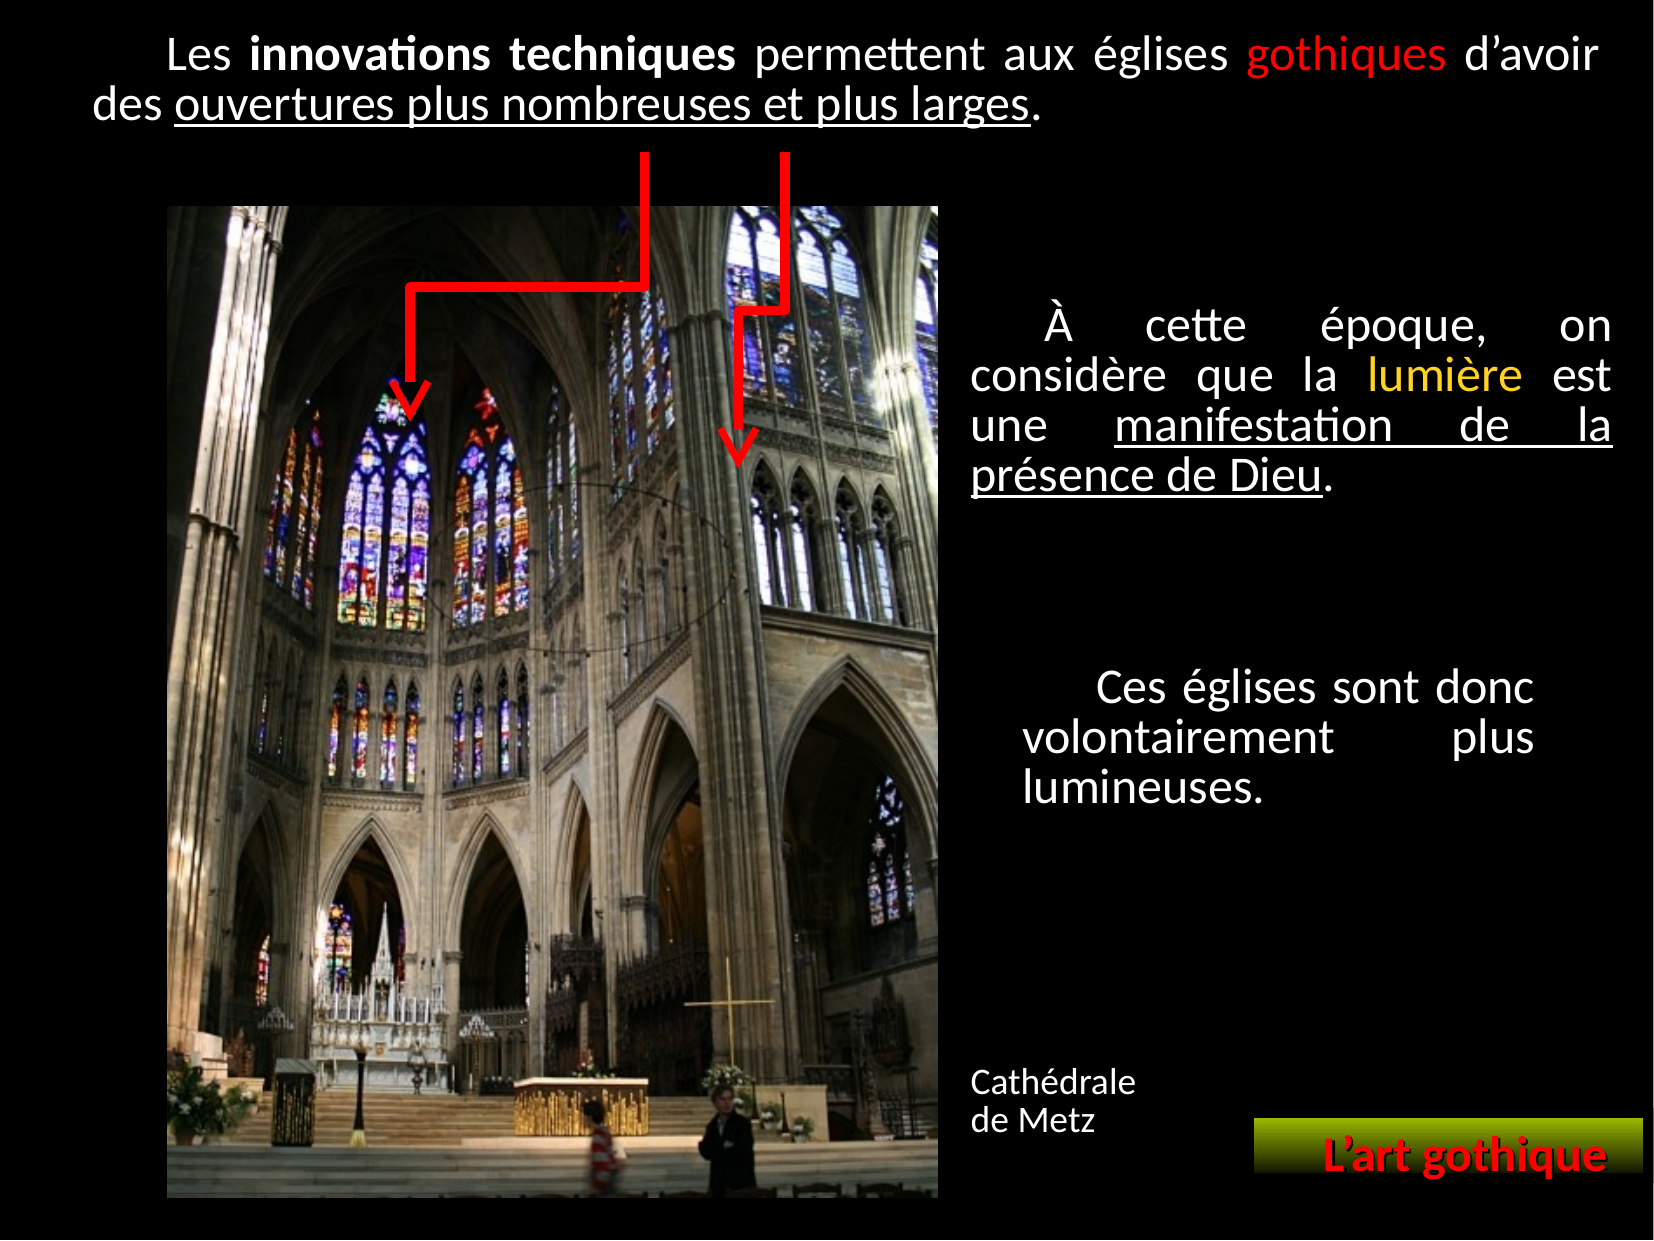

Les innovations techniques permettent aux églises gothiques d’avoir des ouvertures plus nombreuses et plus larges.
	À cette époque, on considère que la lumière est une manifestation de la présence de Dieu.
	Ces églises sont donc volontairement plus lumineuses.
Cathédrale de Metz
 L’art gothique